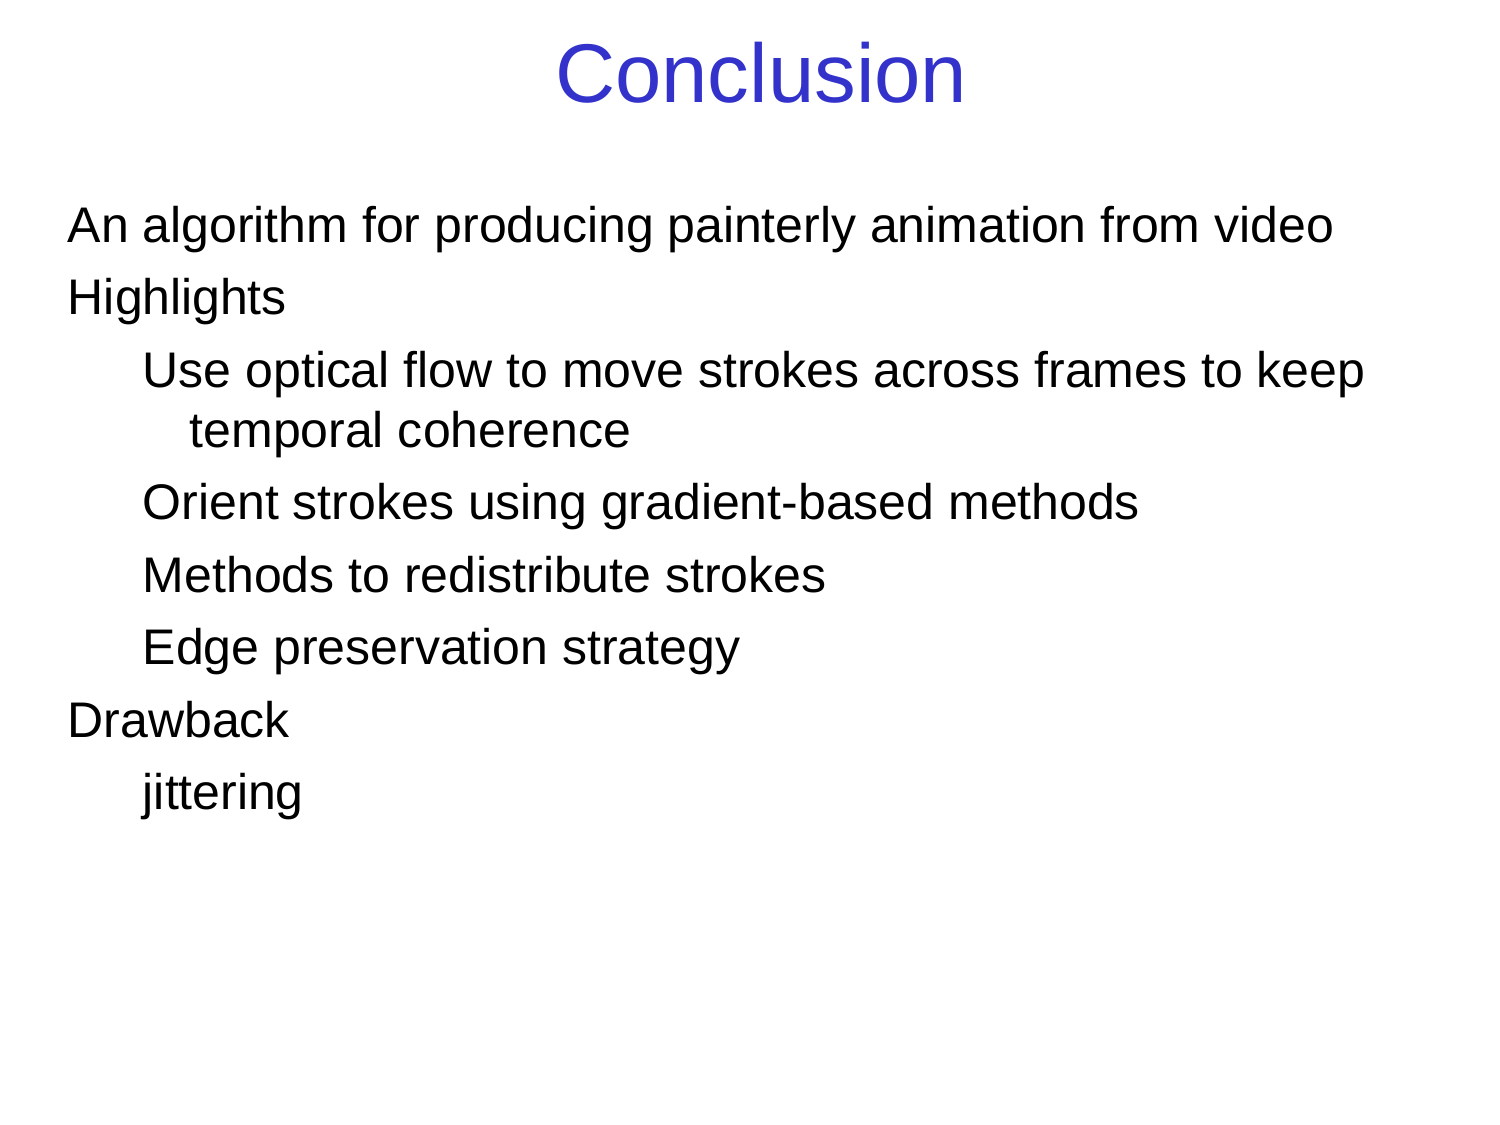

# Conclusion
An algorithm for producing painterly animation from video
Highlights
Use optical flow to move strokes across frames to keep temporal coherence
Orient strokes using gradient-based methods
Methods to redistribute strokes
Edge preservation strategy
Drawback
jittering